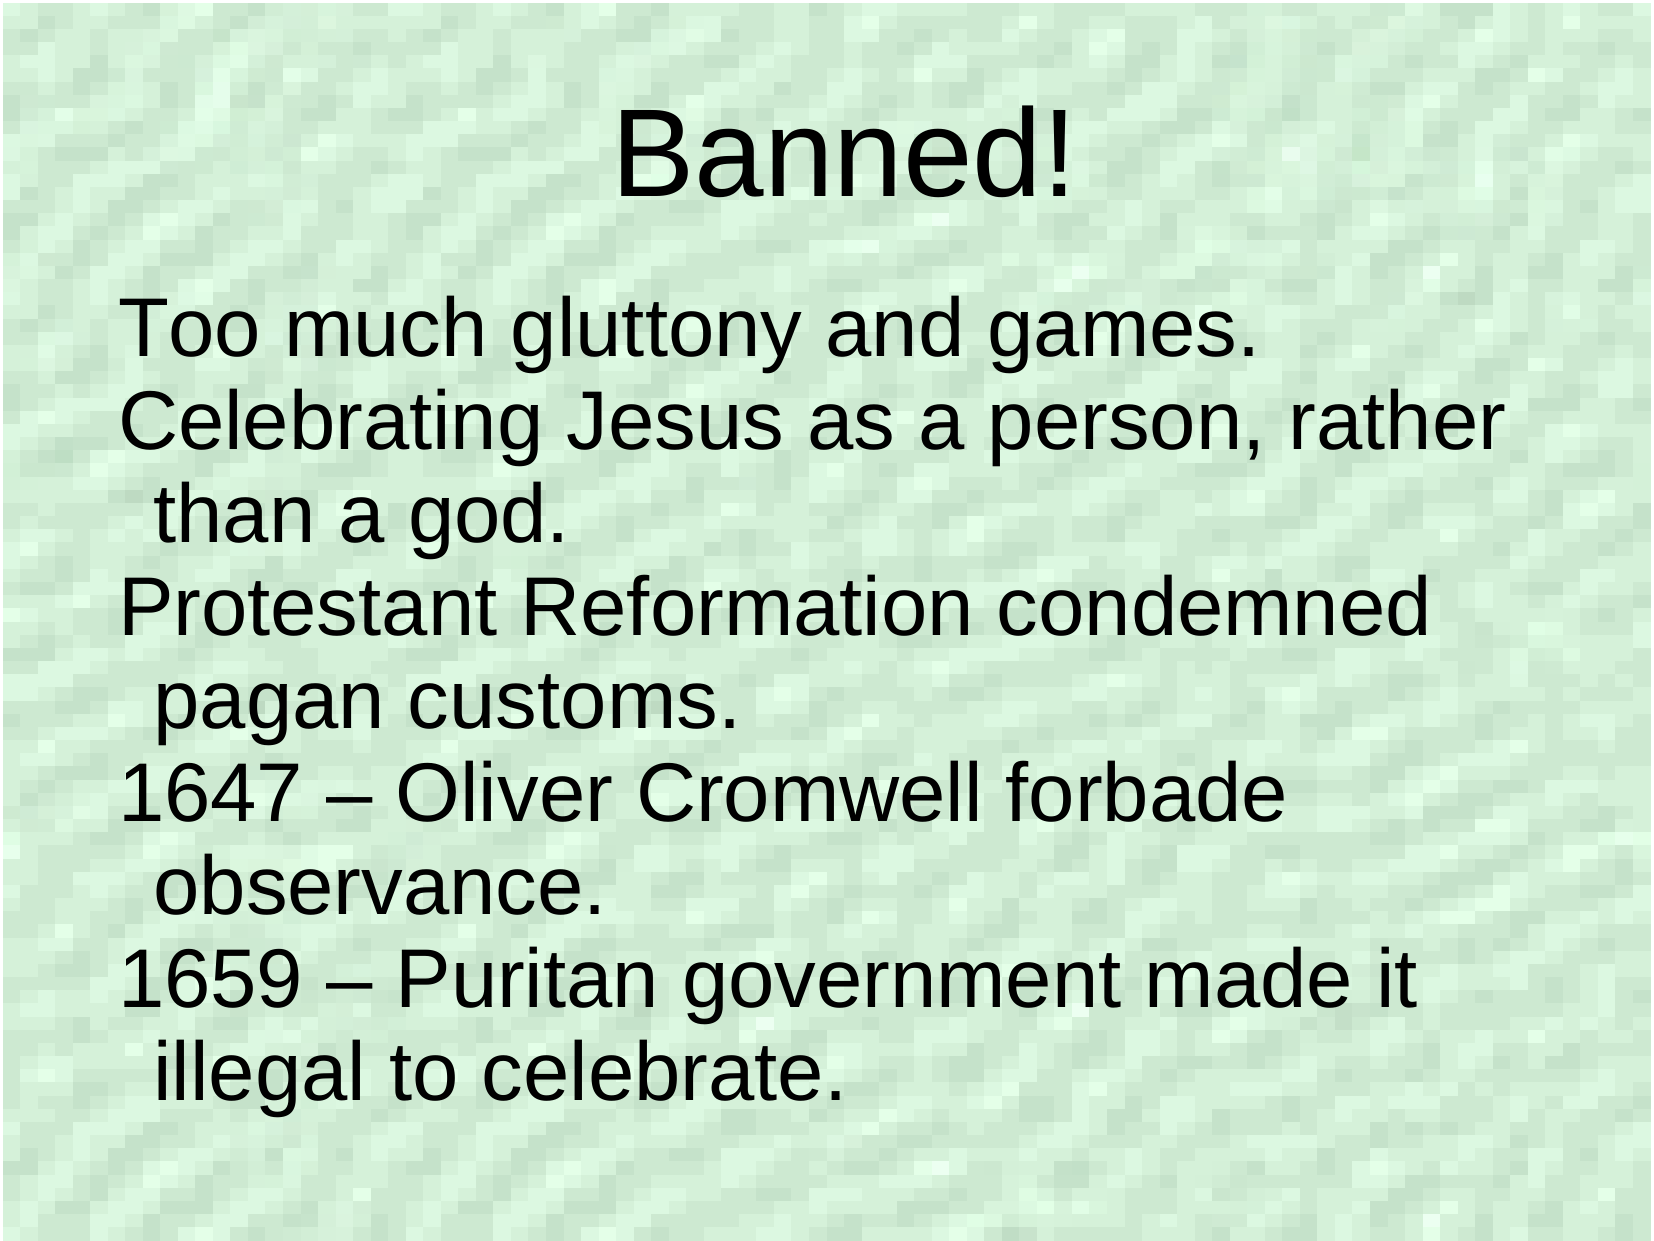

# Banned!
Too much gluttony and games.
Celebrating Jesus as a person, rather than a god.
Protestant Reformation condemned pagan customs.
1647 – Oliver Cromwell forbade observance.
1659 – Puritan government made it illegal to celebrate.